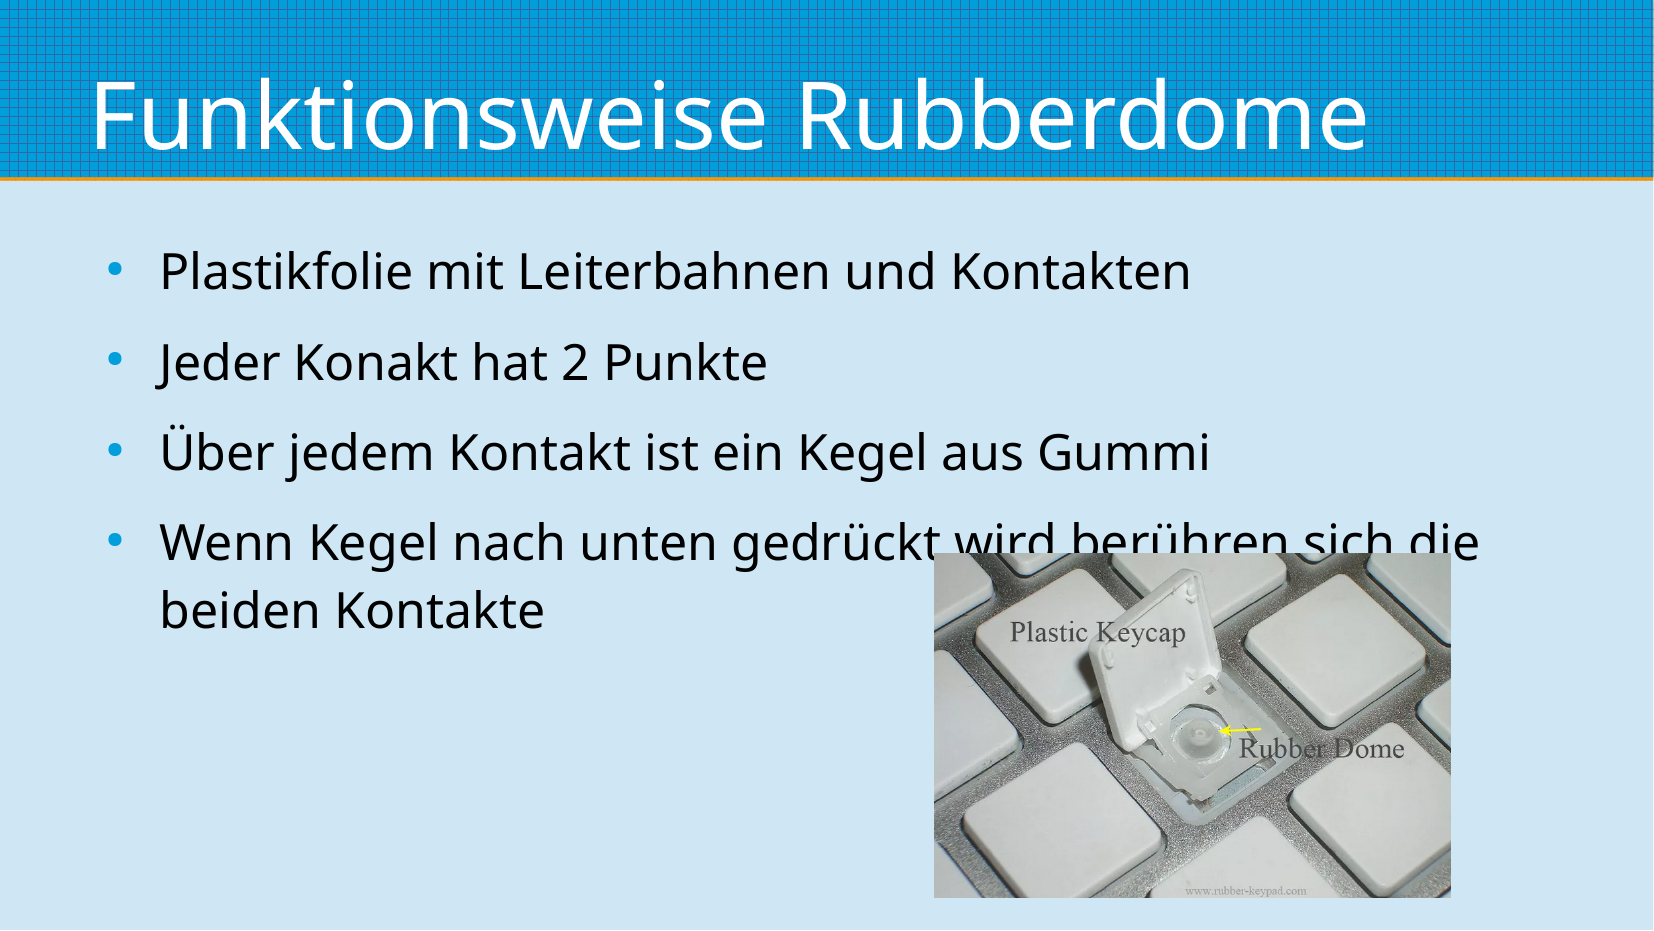

# Funktionsweise Rubberdome
Plastikfolie mit Leiterbahnen und Kontakten
Jeder Konakt hat 2 Punkte
Über jedem Kontakt ist ein Kegel aus Gummi
Wenn Kegel nach unten gedrückt wird berühren sich die beiden Kontakte